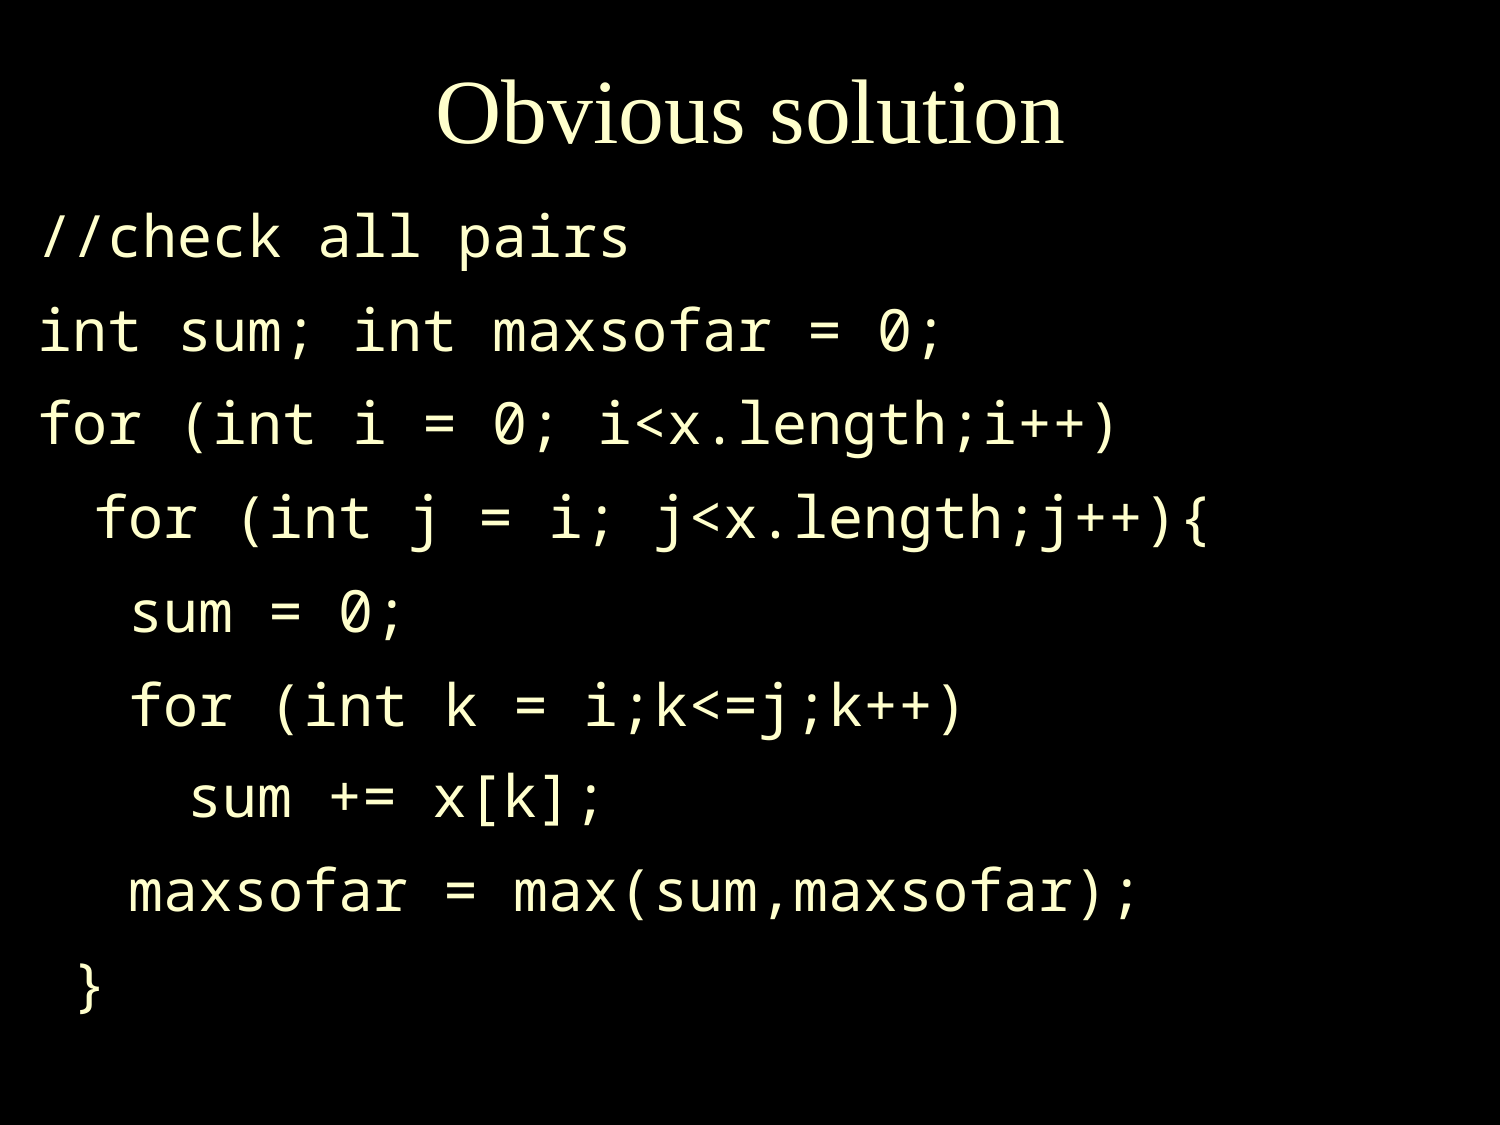

# Obvious solution
//check all pairs
int sum; int maxsofar = 0;
for (int i = 0; i<x.length;i++)
	for (int j = i; j<x.length;j++){
	 sum = 0;
	 for (int k = i;k<=j;k++)
sum += x[k];
	 maxsofar = max(sum,maxsofar);
 }